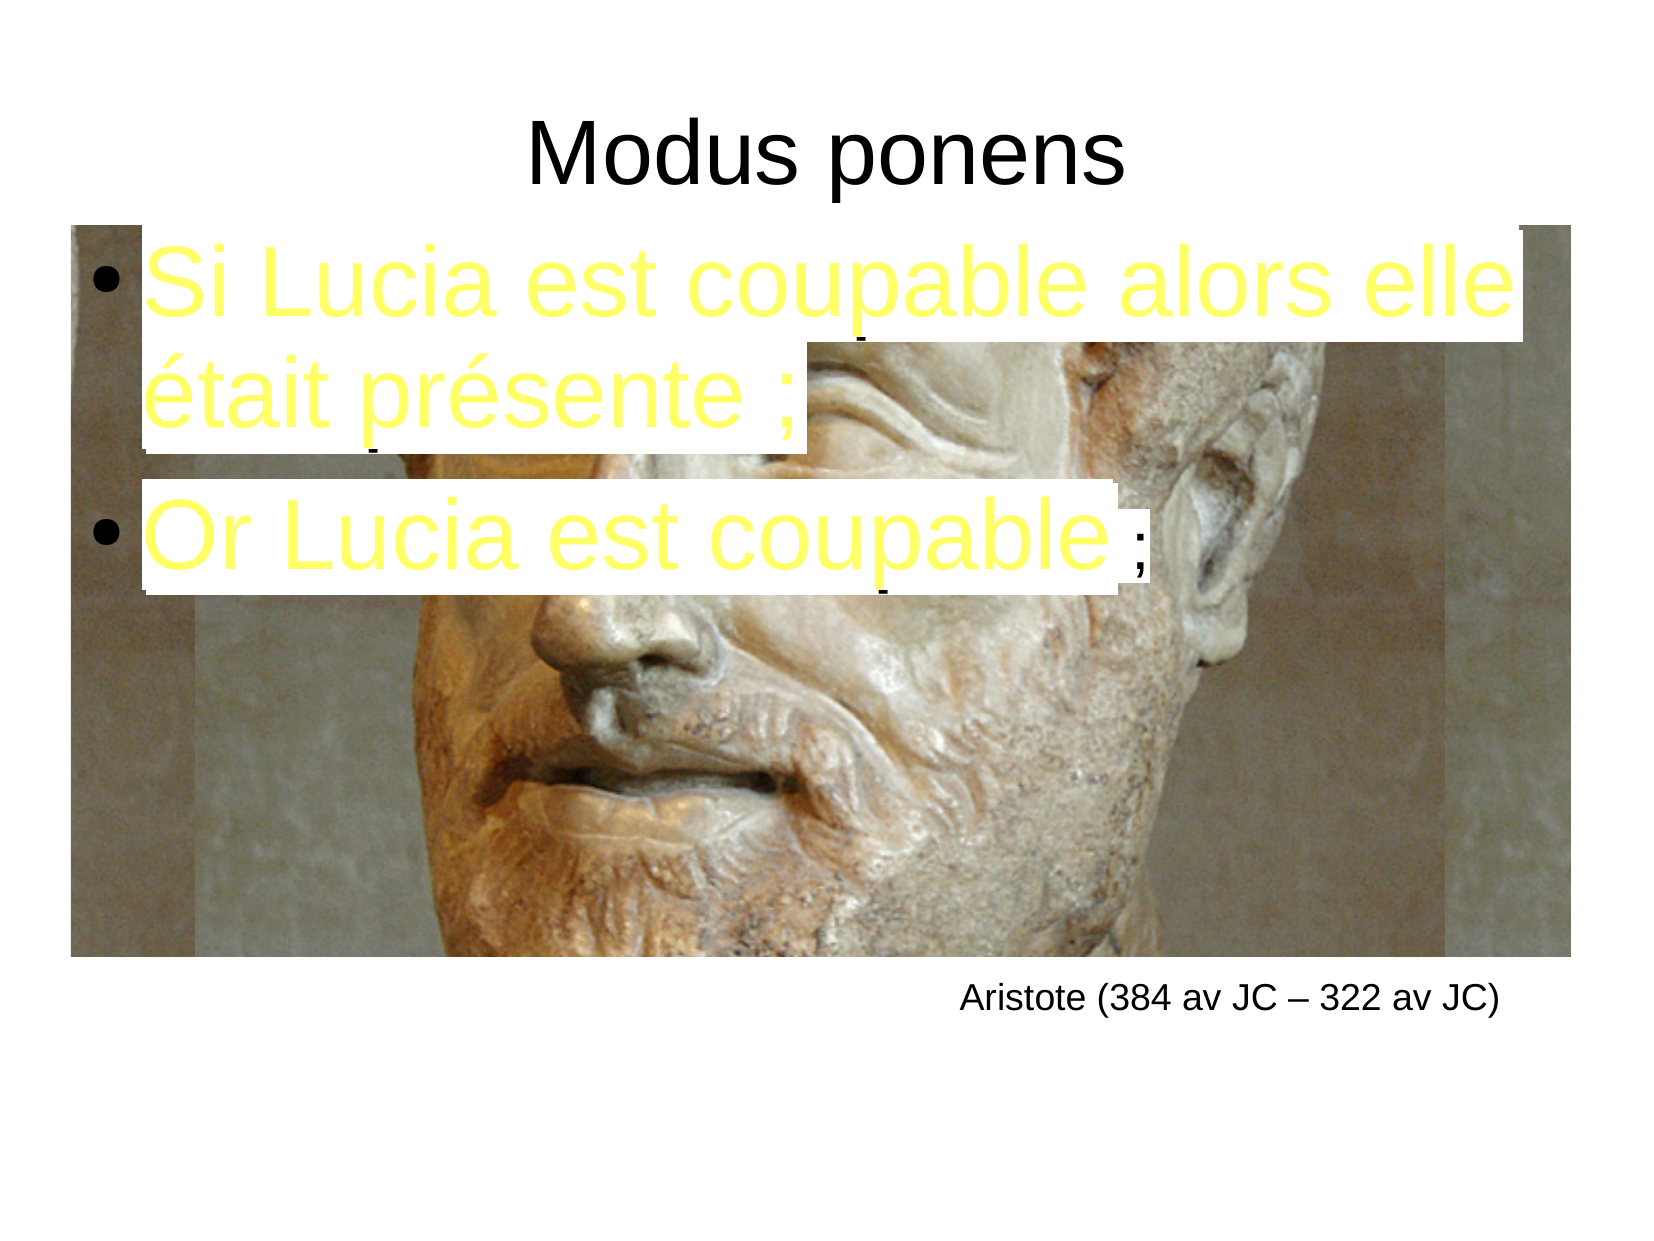

# Modus ponens
Si Lucia est coupable alors elle était présente ;
Or Lucia est coupable ;
Aristote (384 av JC – 322 av JC)